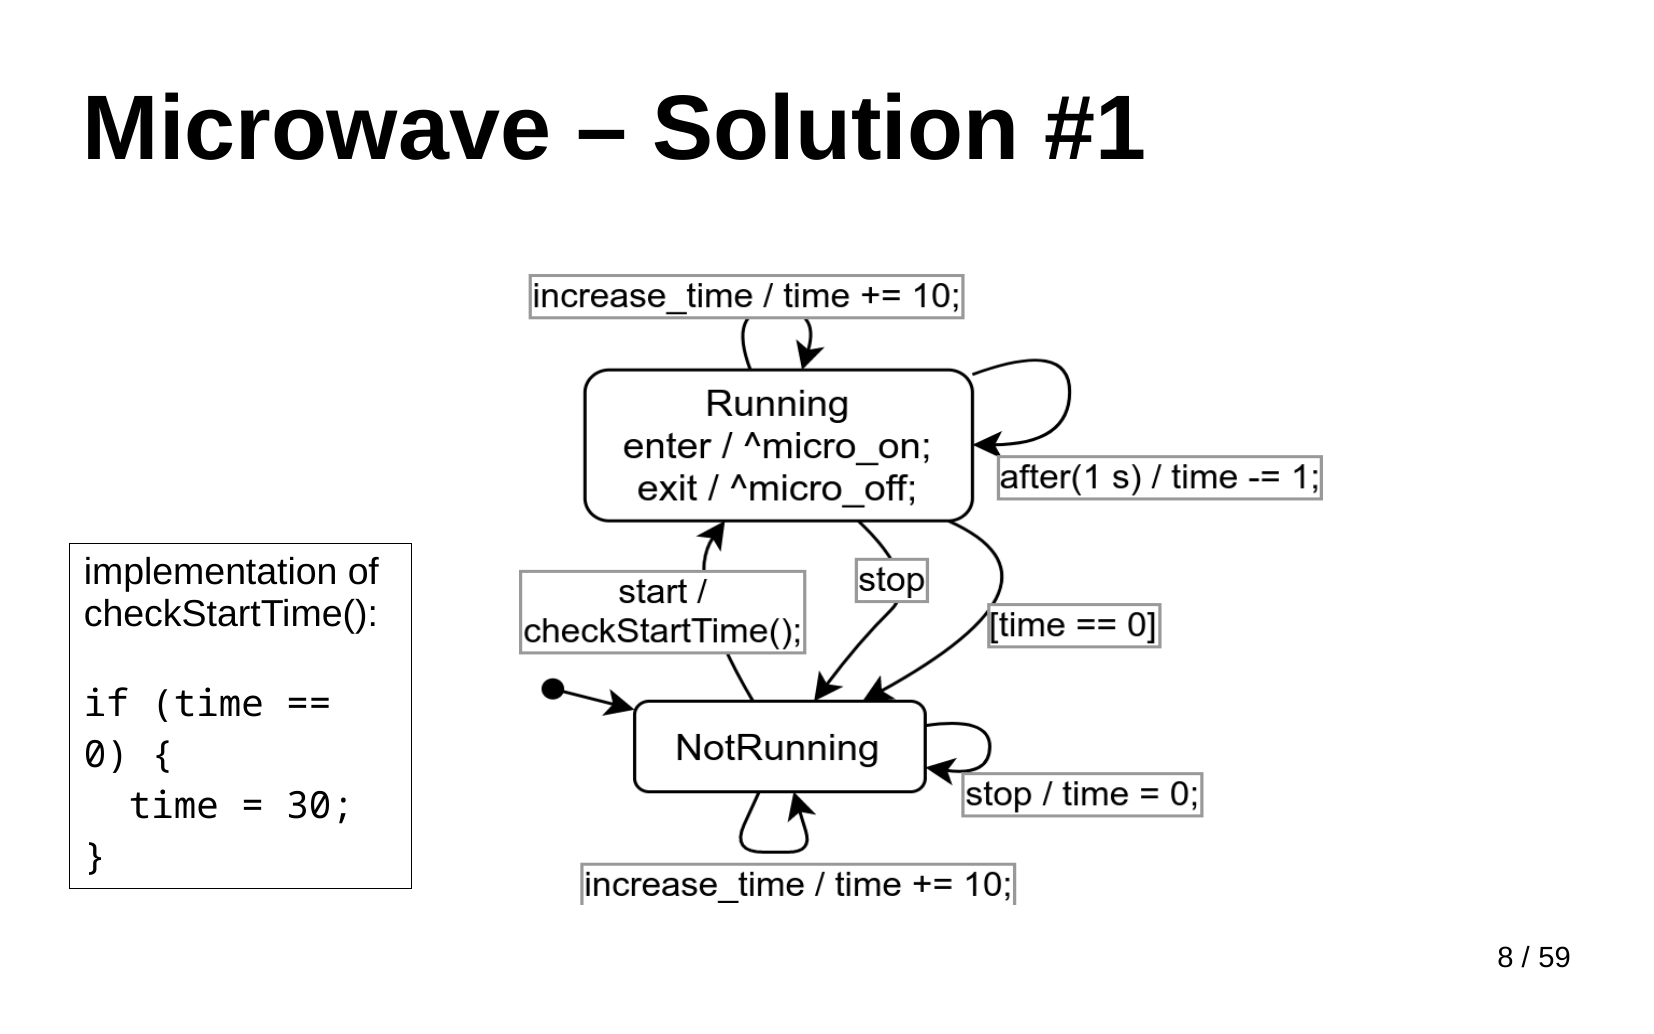

# Microwave – Solution #1
implementation of checkStartTime():
if (time == 0) {
 time = 30;
}
8